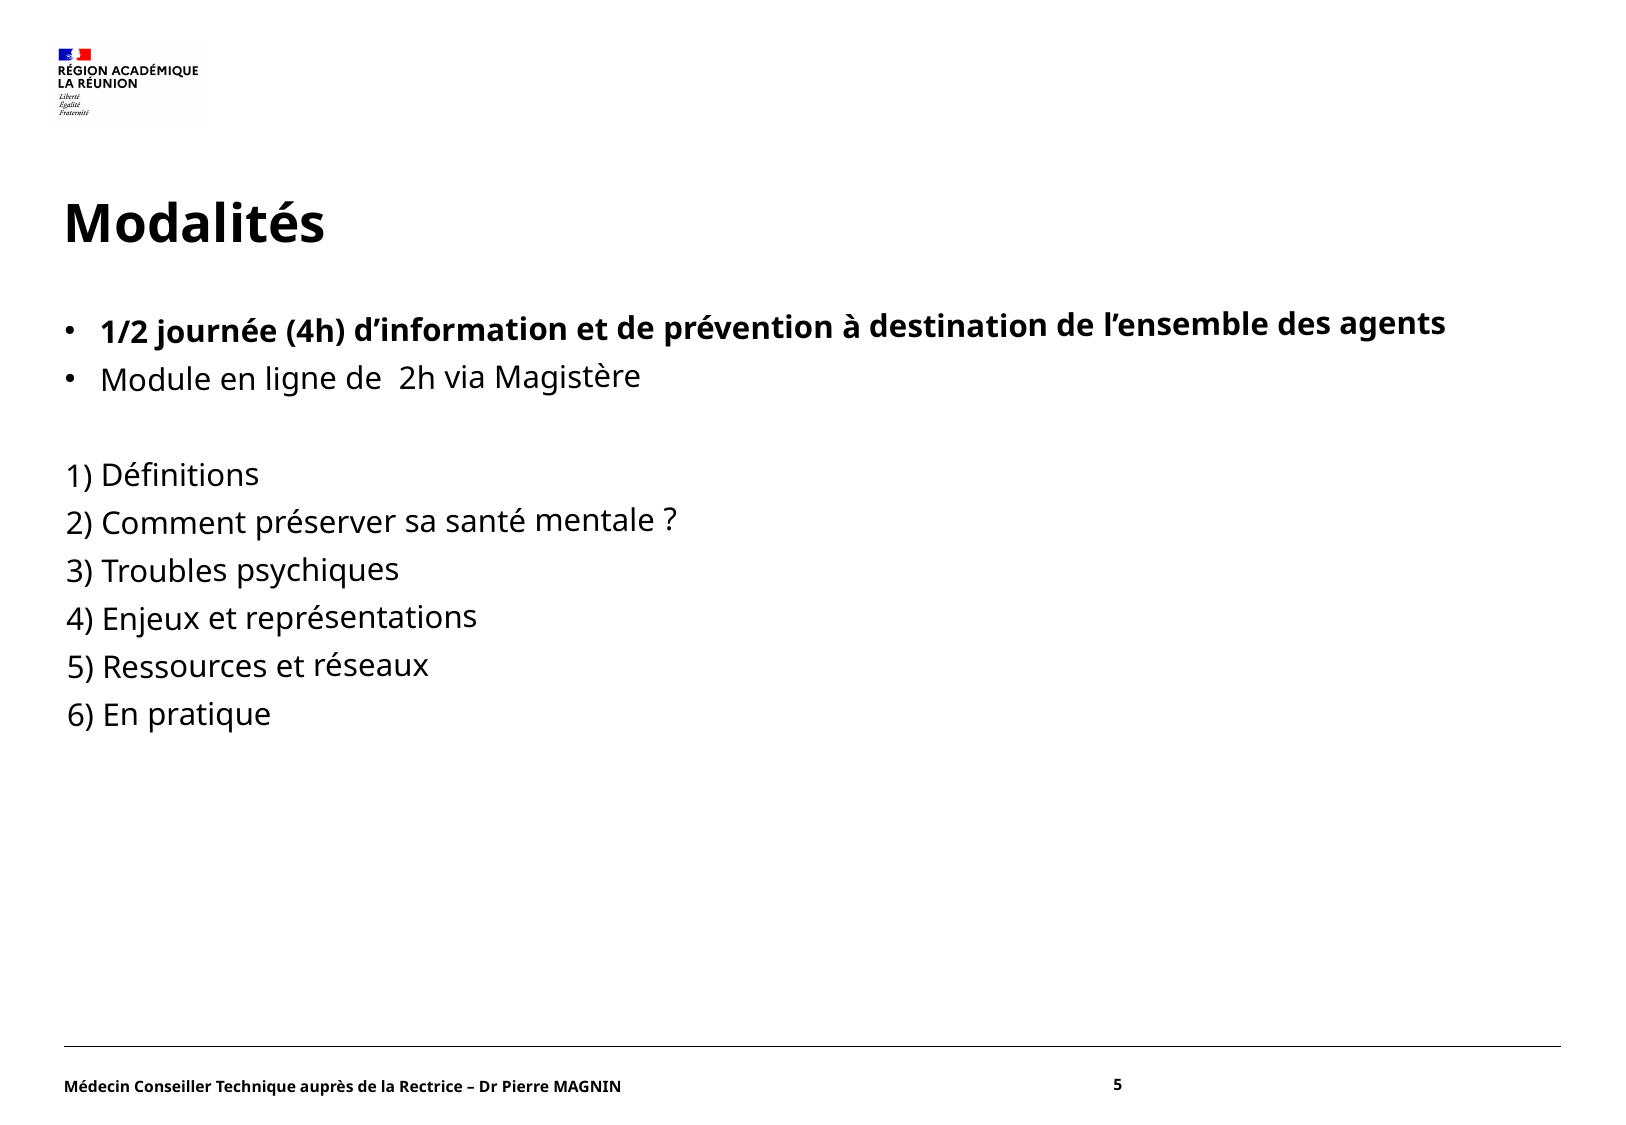

# Modalités
1/2 journée (4h) d’information et de prévention à destination de l’ensemble des agents
Module en ligne de 2h via Magistère
Définitions
Comment préserver sa santé mentale ?
Troubles psychiques
Enjeux et représentations
Ressources et réseaux
En pratique
Médecin Conseiller Technique auprès de la Rectrice – Dr Pierre MAGNIN